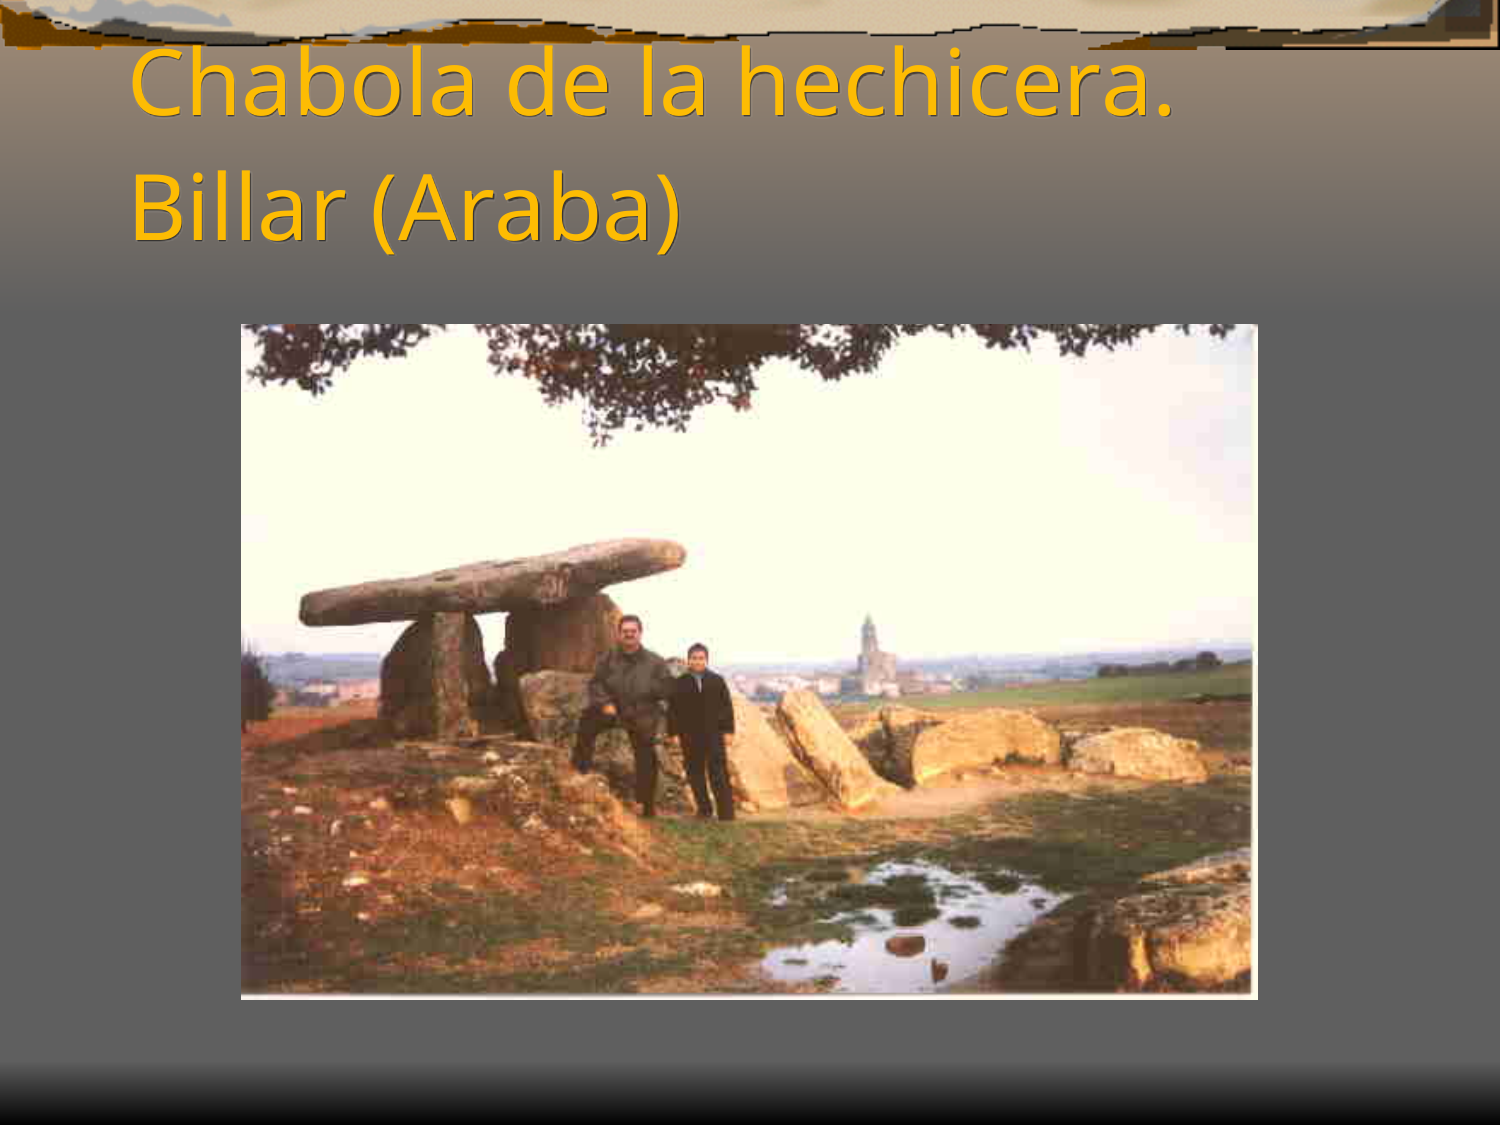

# Chabola de la hechicera. Billar (Araba)